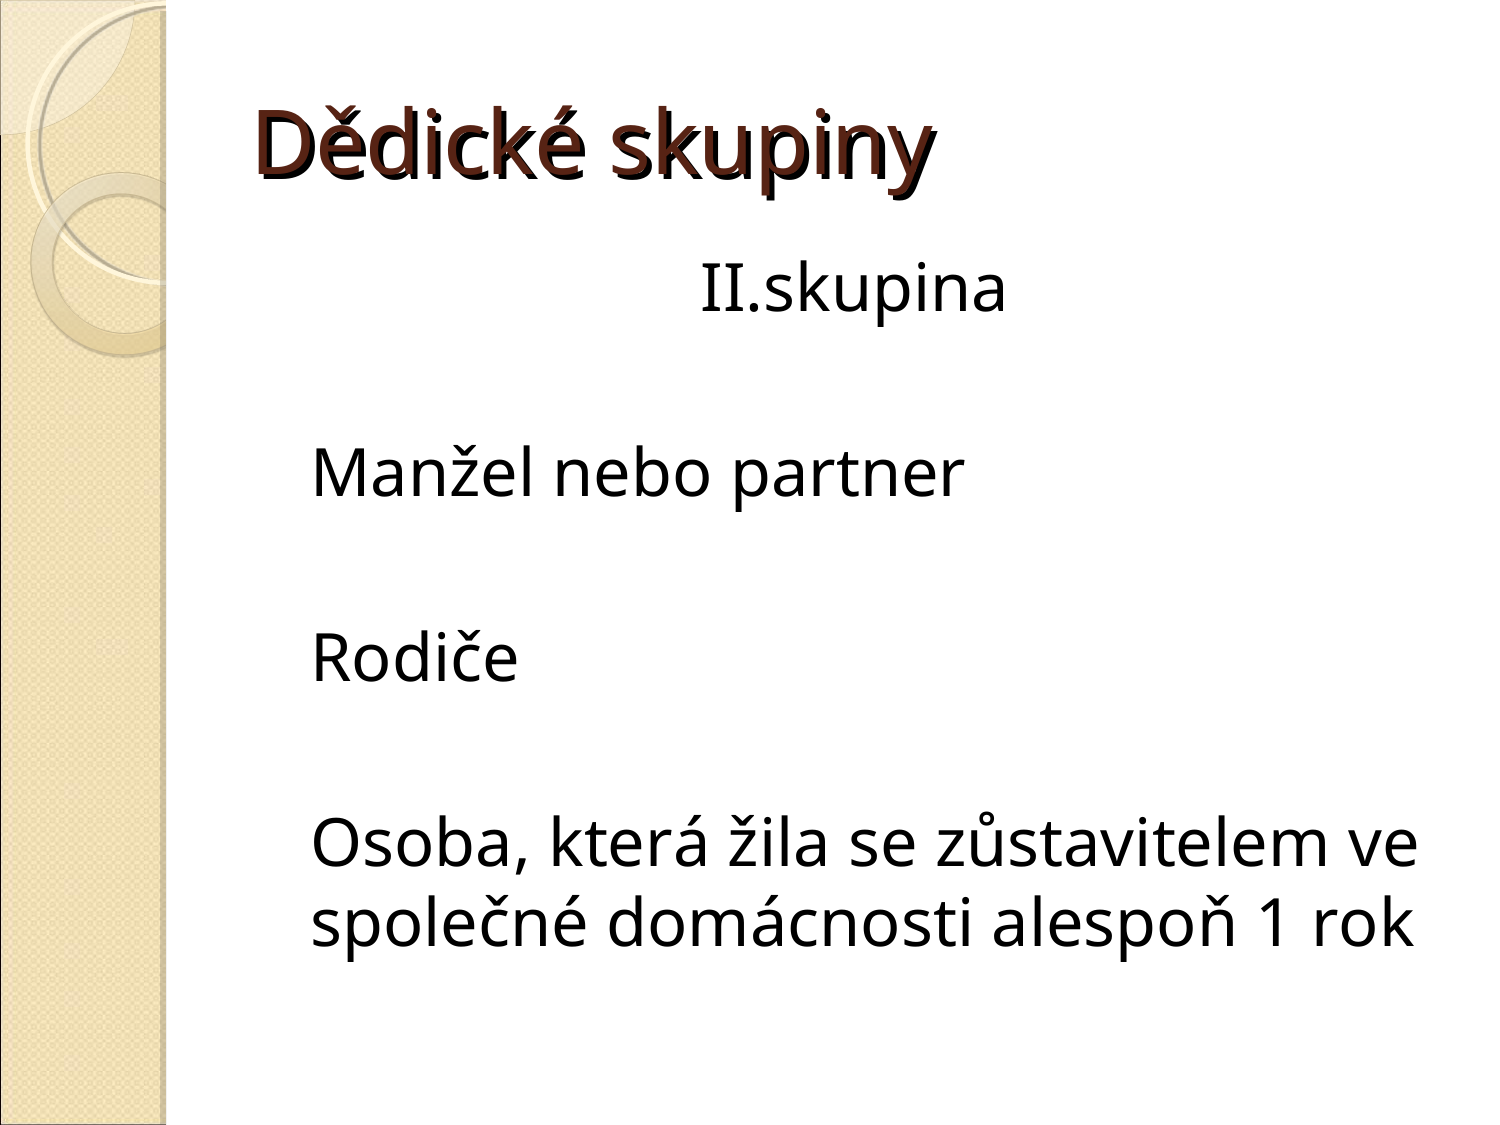

# Dědické skupiny
				II.skupina
	Manžel nebo partner
	Rodiče
	Osoba, která žila se zůstavitelem ve společné domácnosti alespoň 1 rok